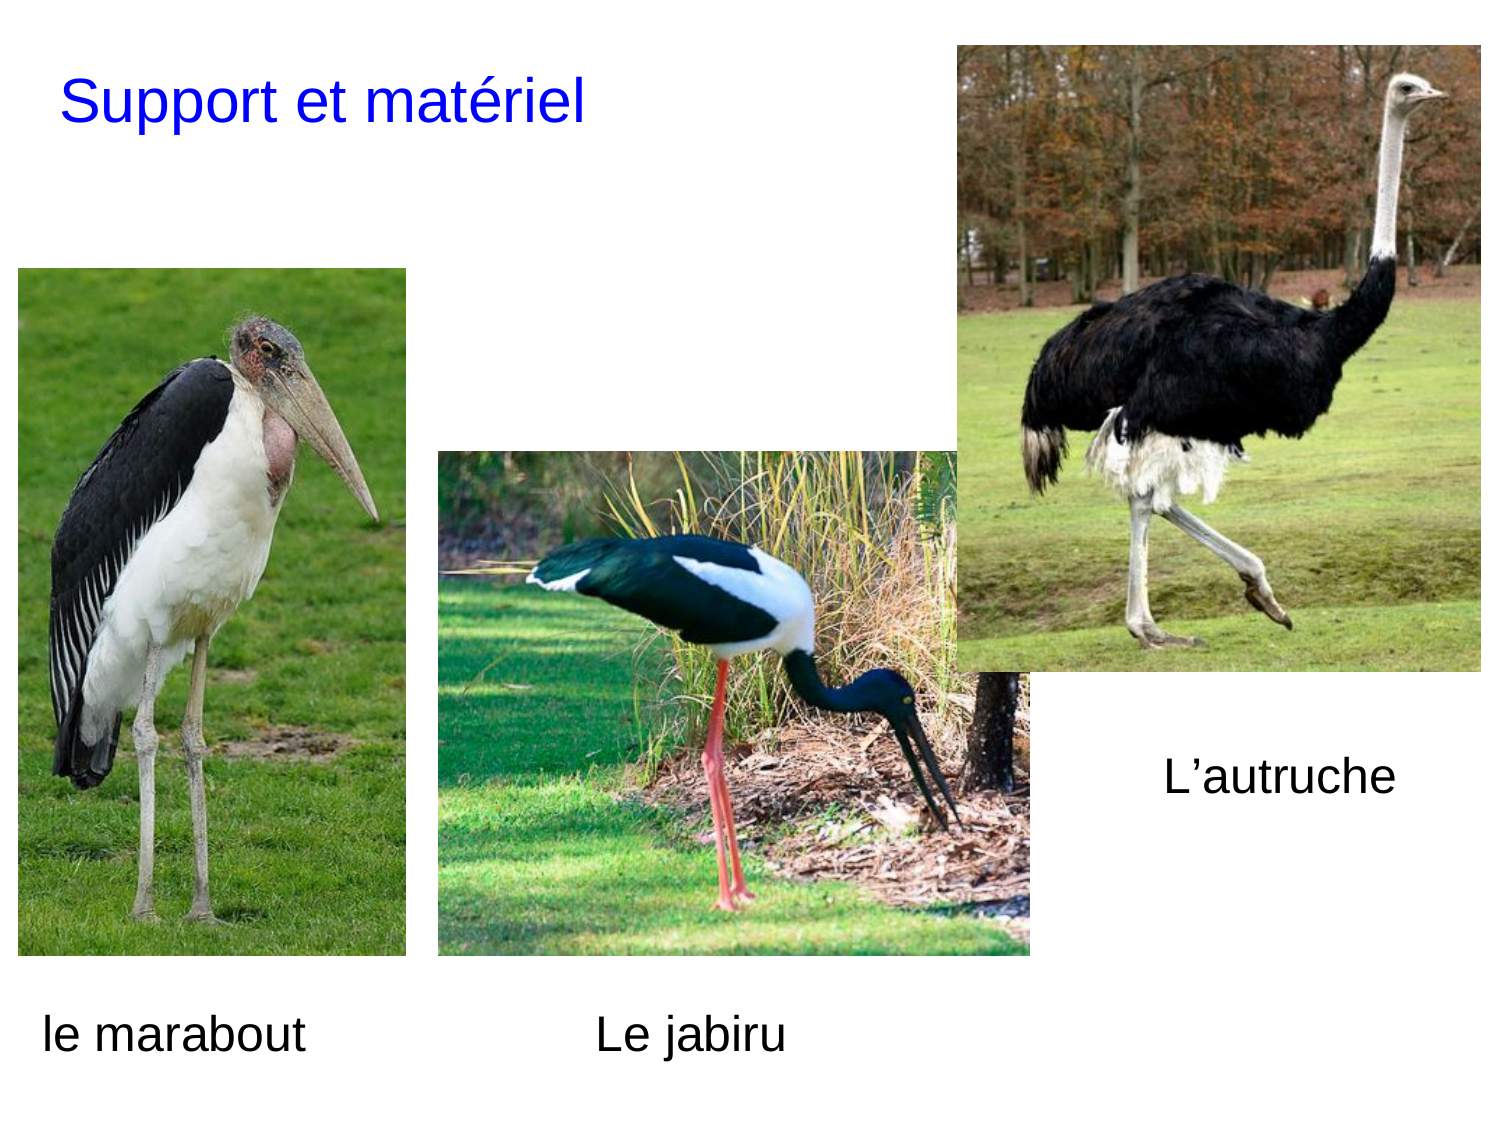

Support et matériel
L’autruche
le marabout
Le jabiru